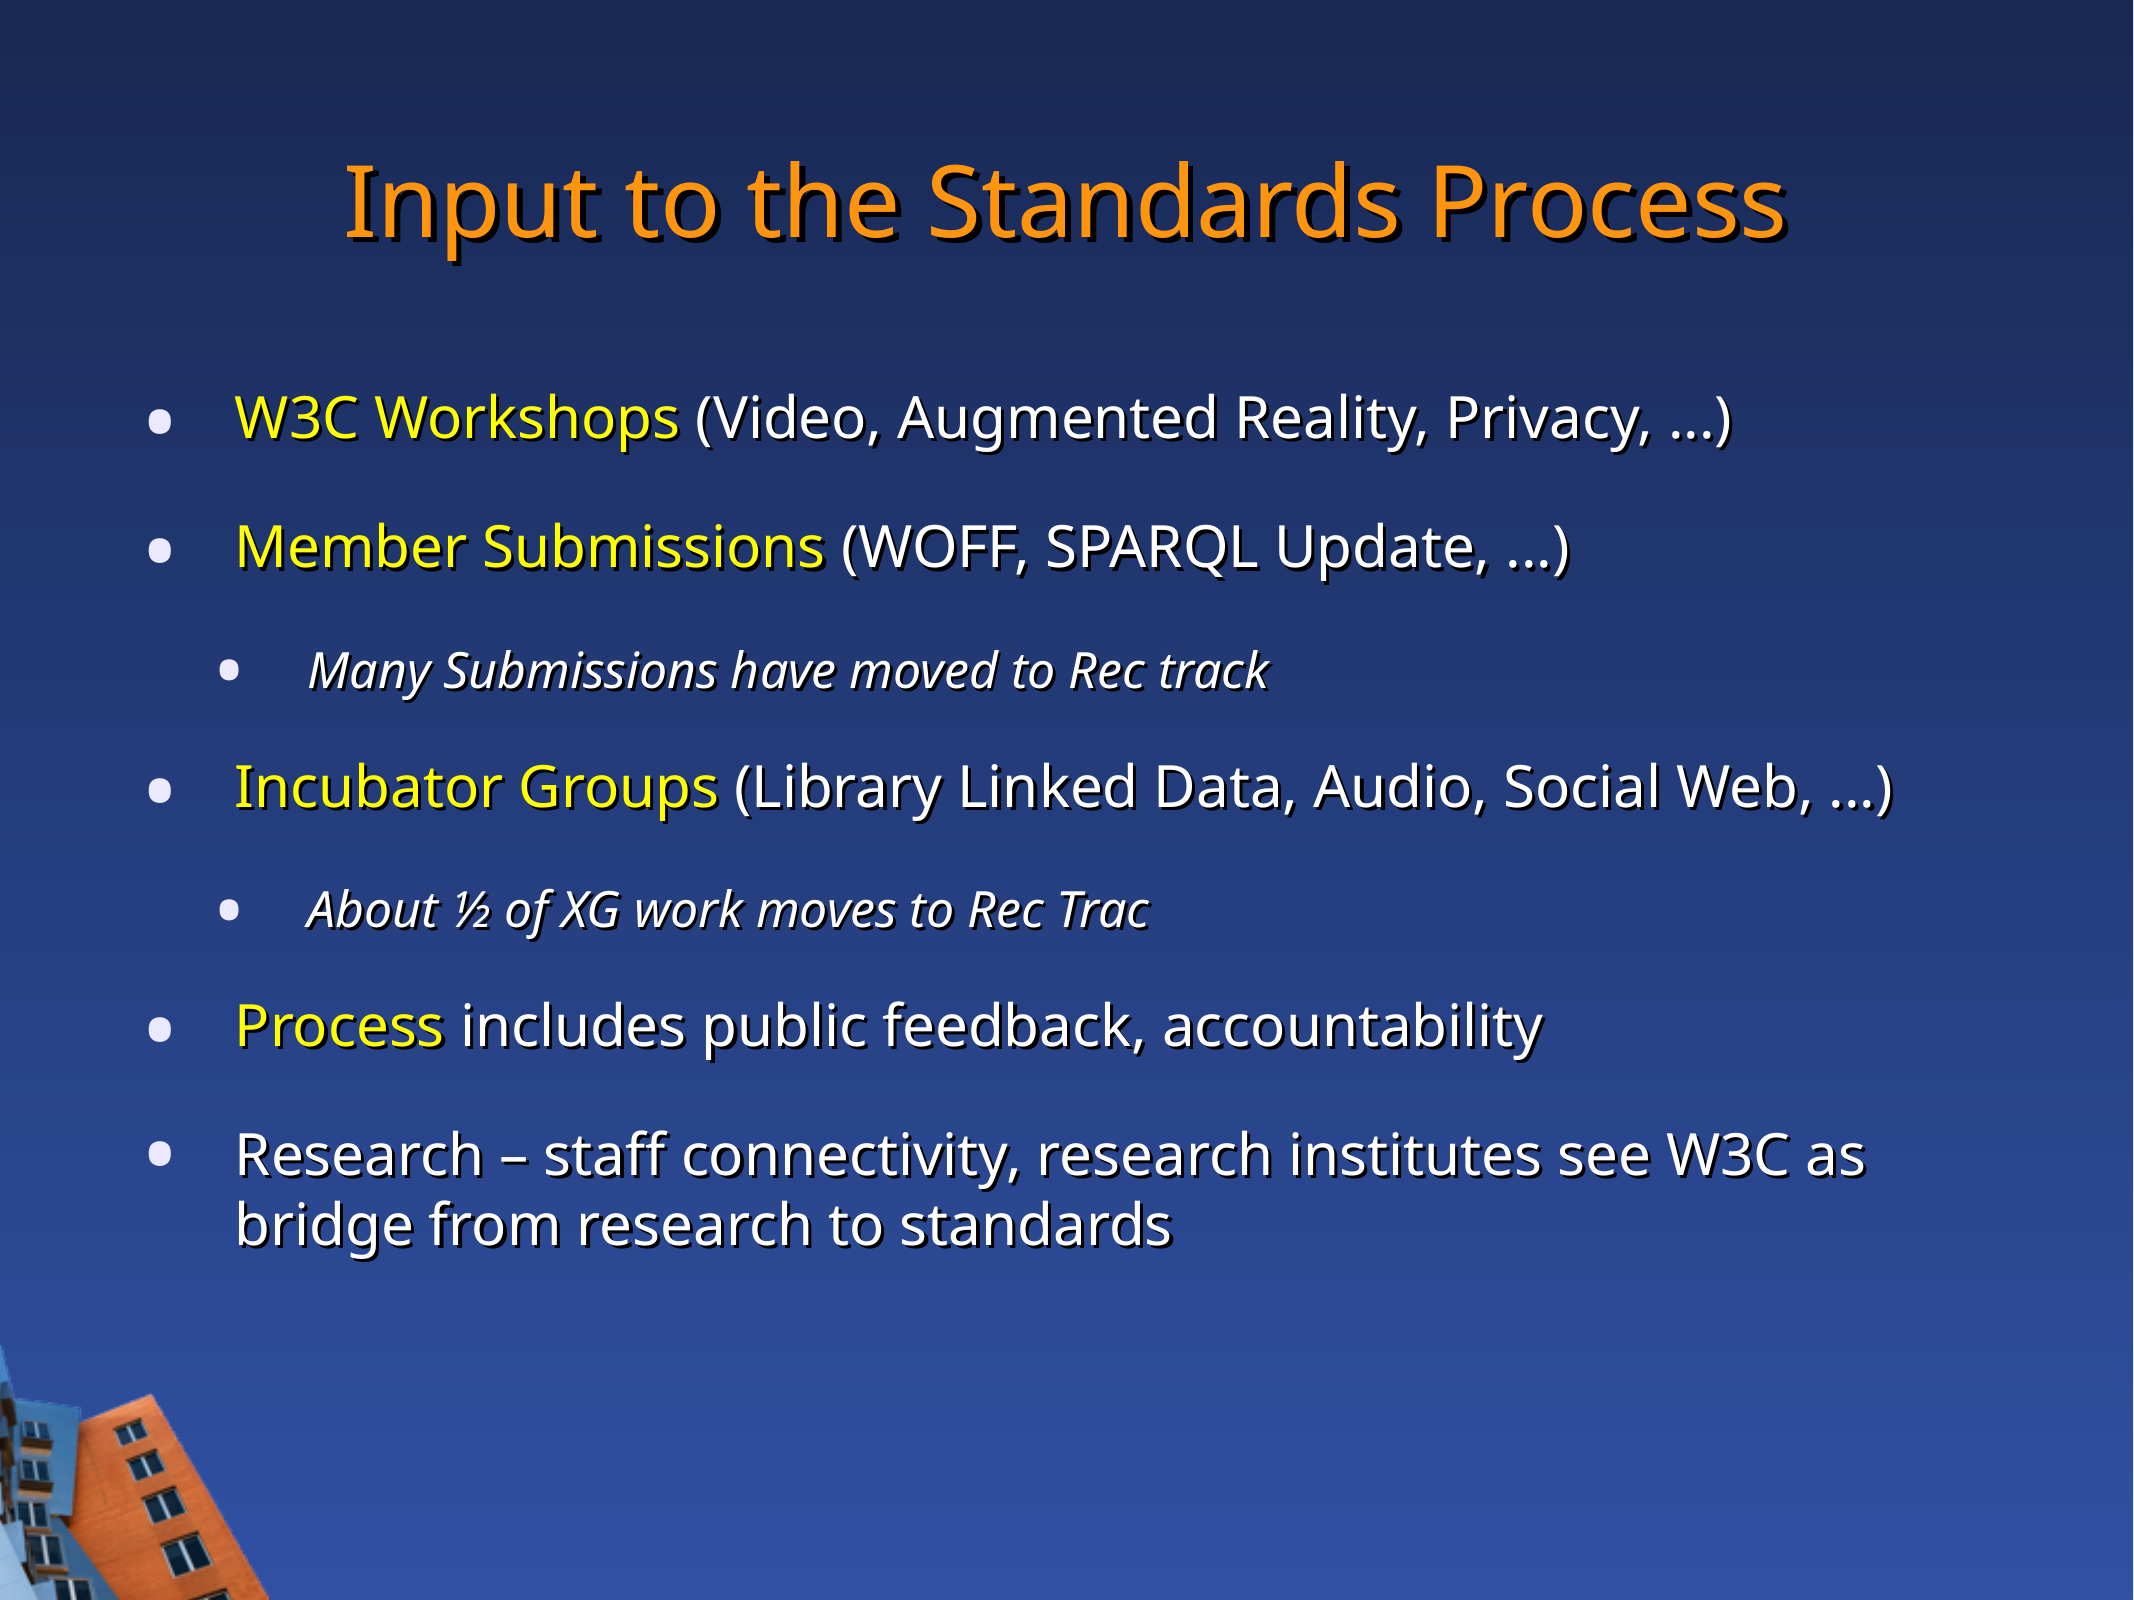

# Input to the Standards Process
W3C Workshops (Video, Augmented Reality, Privacy, ...)
Member Submissions (WOFF, SPARQL Update, ...)
Many Submissions have moved to Rec track
Incubator Groups (Library Linked Data, Audio, Social Web, ...)
About ½ of XG work moves to Rec Trac
Process includes public feedback, accountability
Research – staff connectivity, research institutes see W3C as bridge from research to standards